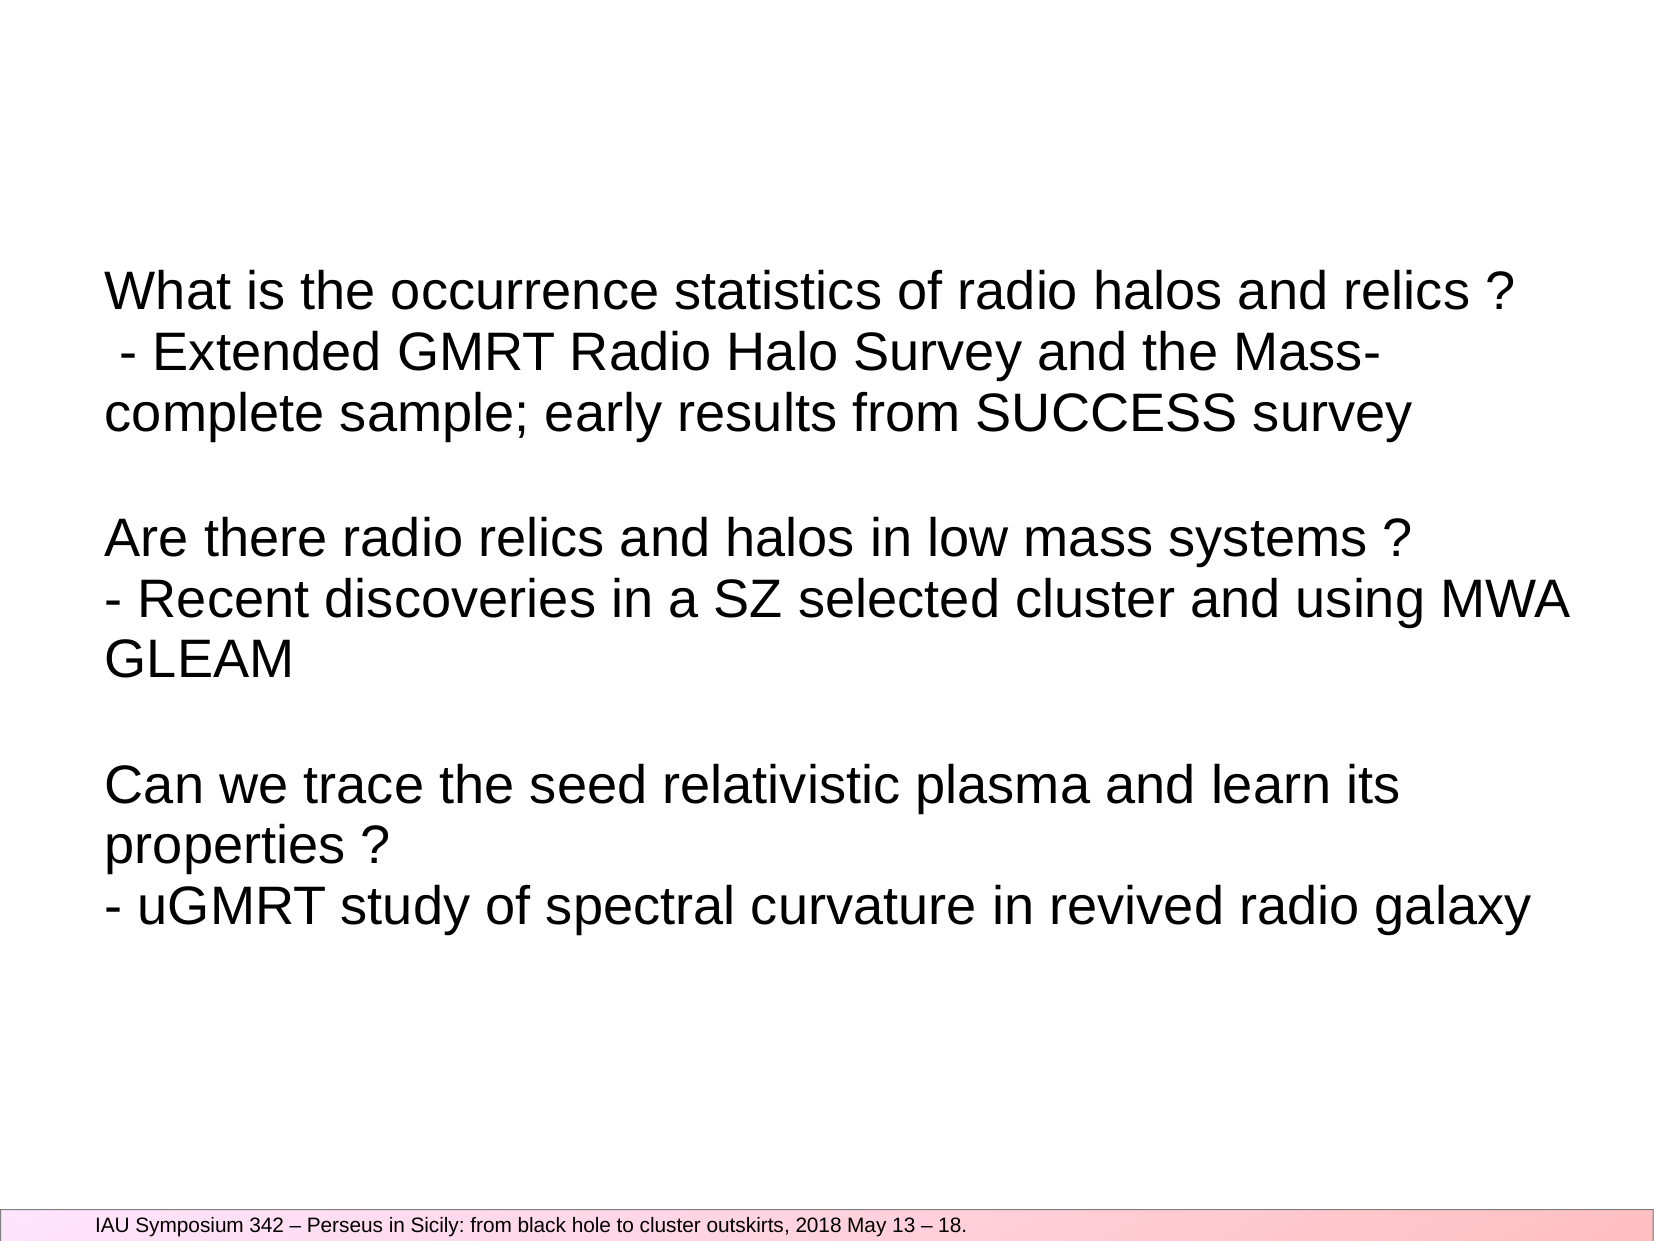

What is the occurrence statistics of radio halos and relics ?
 - Extended GMRT Radio Halo Survey and the Mass-complete sample; early results from SUCCESS survey
Are there radio relics and halos in low mass systems ?
- Recent discoveries in a SZ selected cluster and using MWA GLEAM
Can we trace the seed relativistic plasma and learn its properties ?
- uGMRT study of spectral curvature in revived radio galaxy